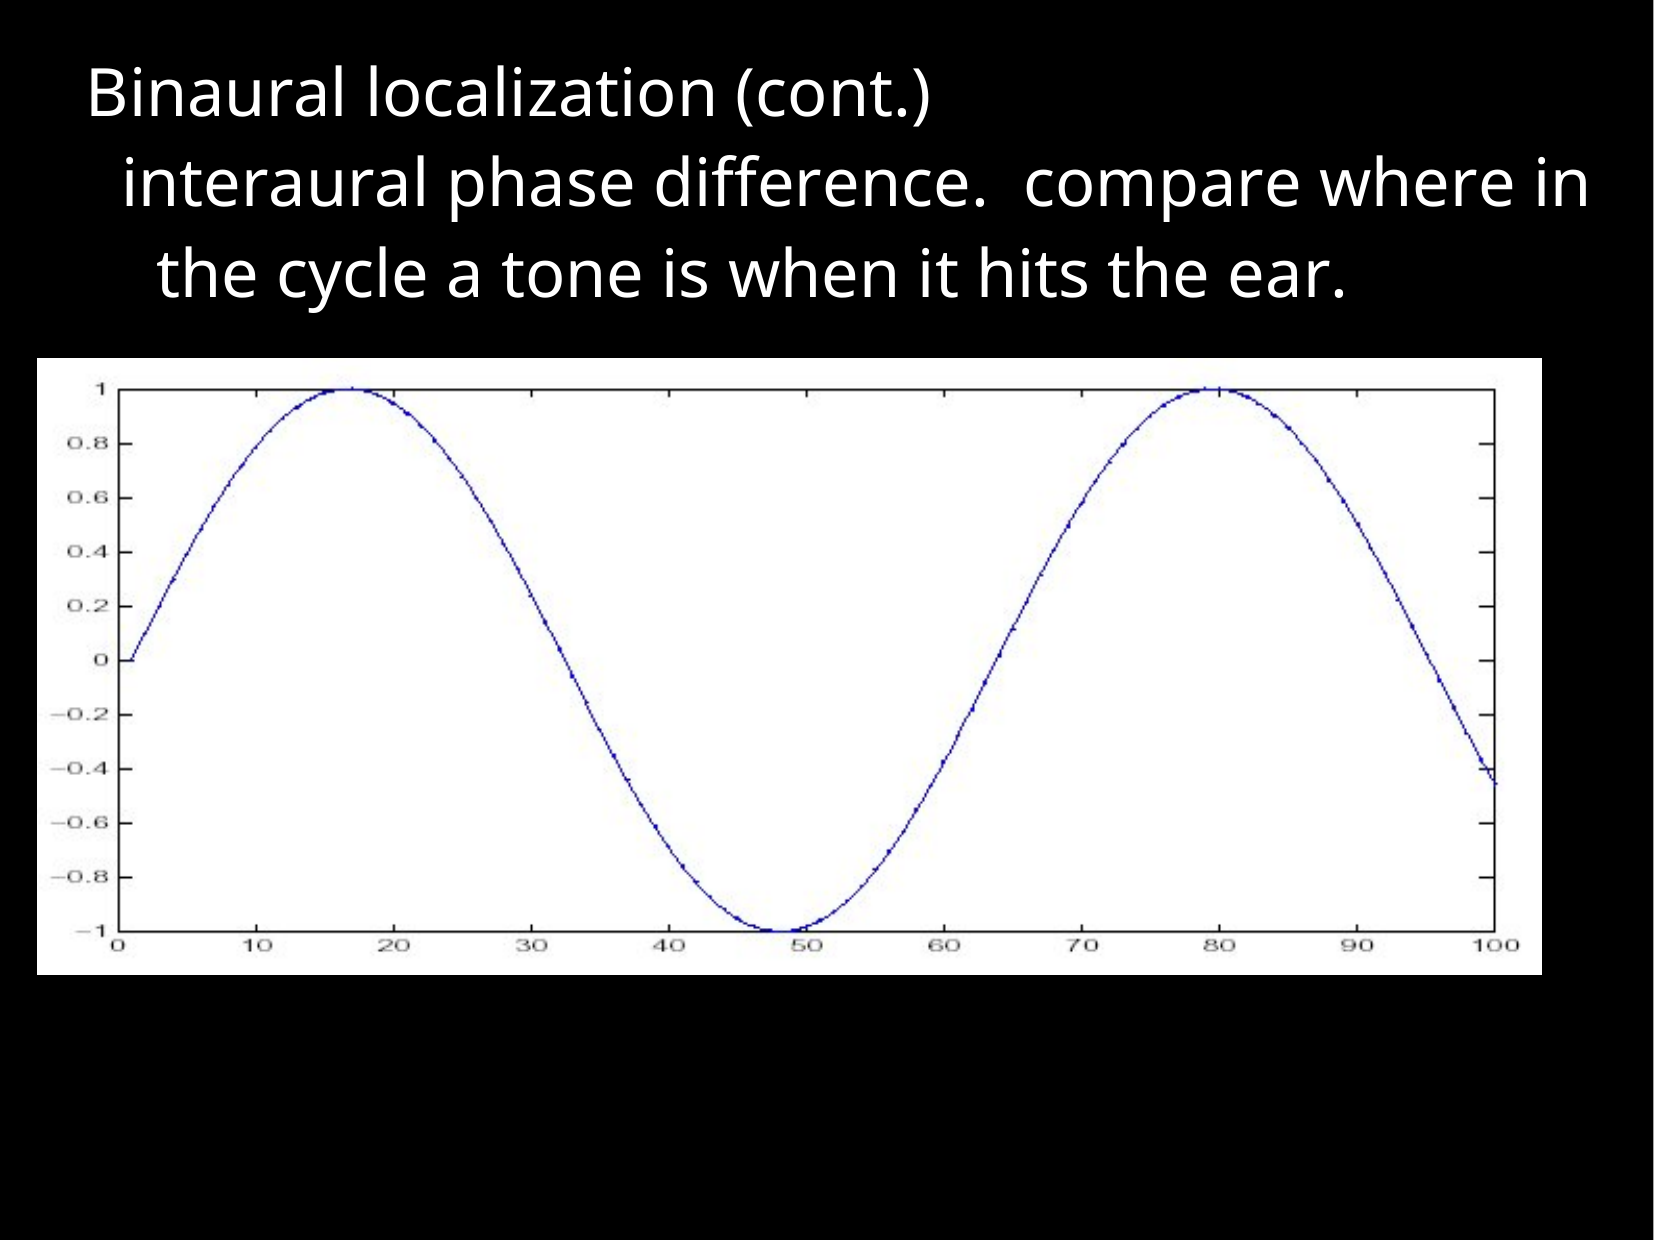

Binaural localization (cont.)
interaural phase difference. compare where in the cycle a tone is when it hits the ear.